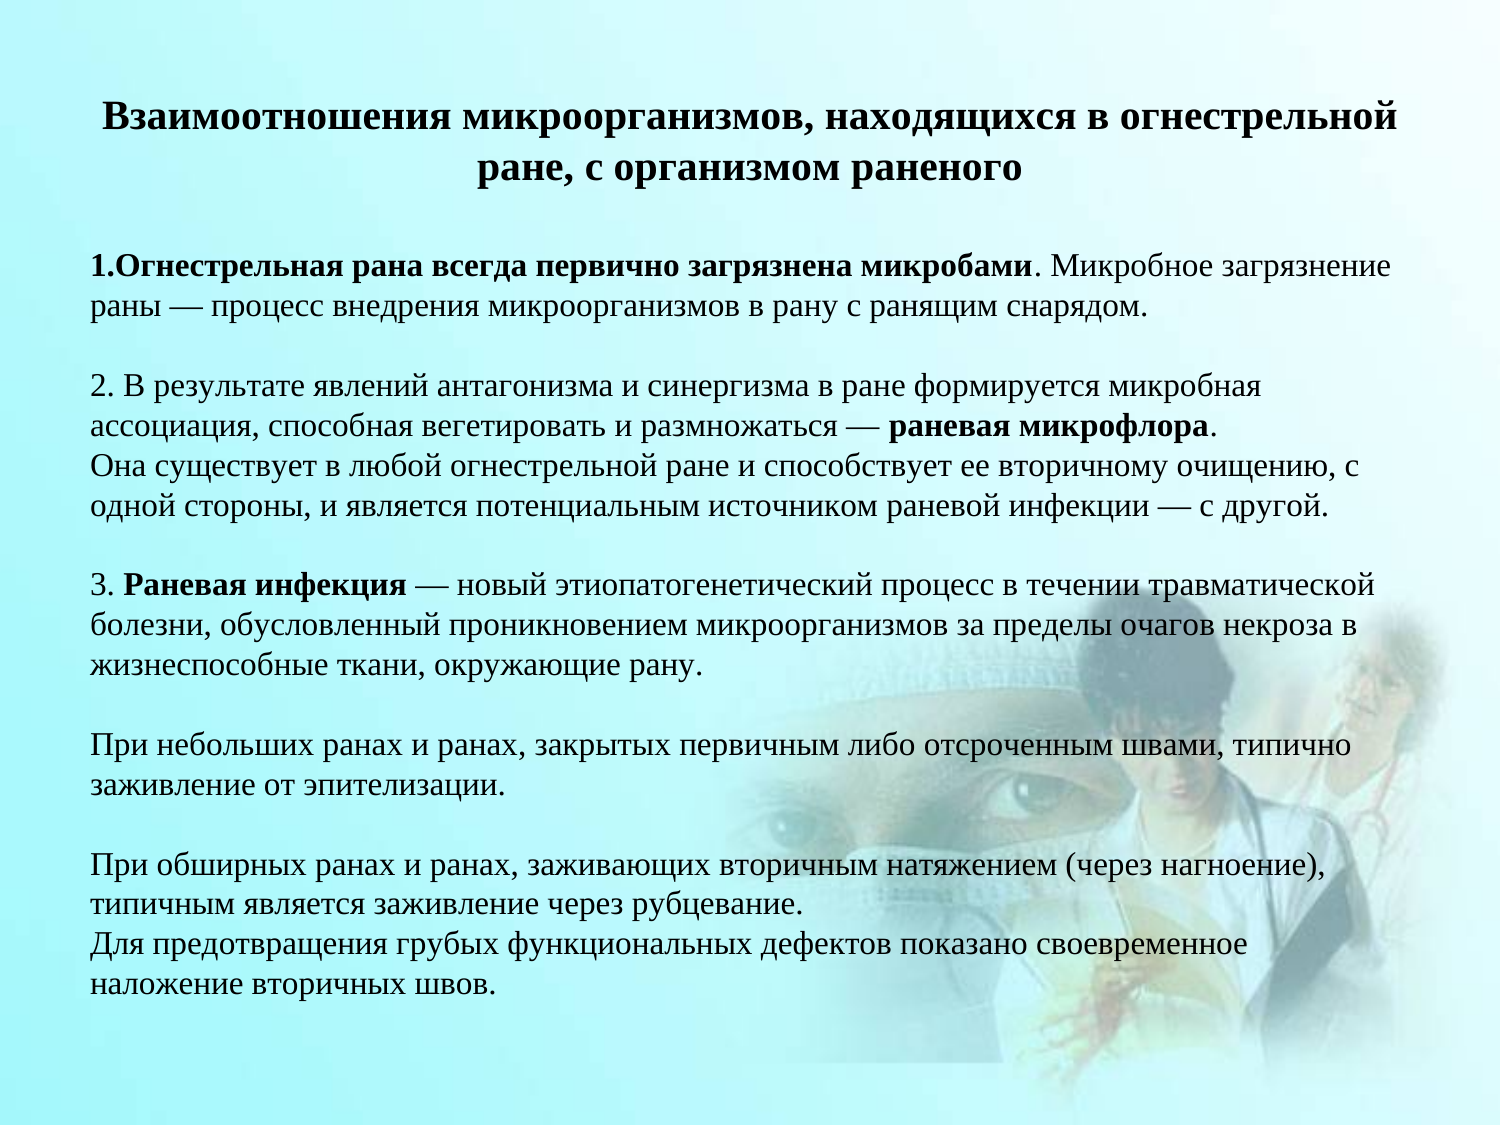

# Взаимоотношения микроорганизмов, находящихся в огнестрельной ране, с организмом раненого
Огнестрельная рана всегда первично загрязнена микробами. Микробное загрязнение раны — процесс внедрения микроорганизмов в рану с ранящим снарядом.
2. В результате явлений антагонизма и синергизма в ране формируется микробная ассоциация, способная вегетировать и размножаться — раневая микрофлора.
Она существует в любой огнестрельной ране и способствует ее вторичному очищению, с одной стороны, и является потенциальным источником раневой инфекции — с другой.
3. Раневая инфекция — новый этиопатогенетический процесс в течении травматической болезни, обусловленный проникновением микроорганизмов за пределы очагов некроза в жизнеспособные ткани, окружающие рану.
При небольших ранах и ранах, закрытых первичным либо отсроченным швами, типично заживление от эпителизации.
При обширных ранах и ранах, заживающих вторичным натяжением (через нагноение), типичным является заживление через рубцевание.
Для предотвращения грубых функциональных дефектов показано своевременное наложение вторичных швов.